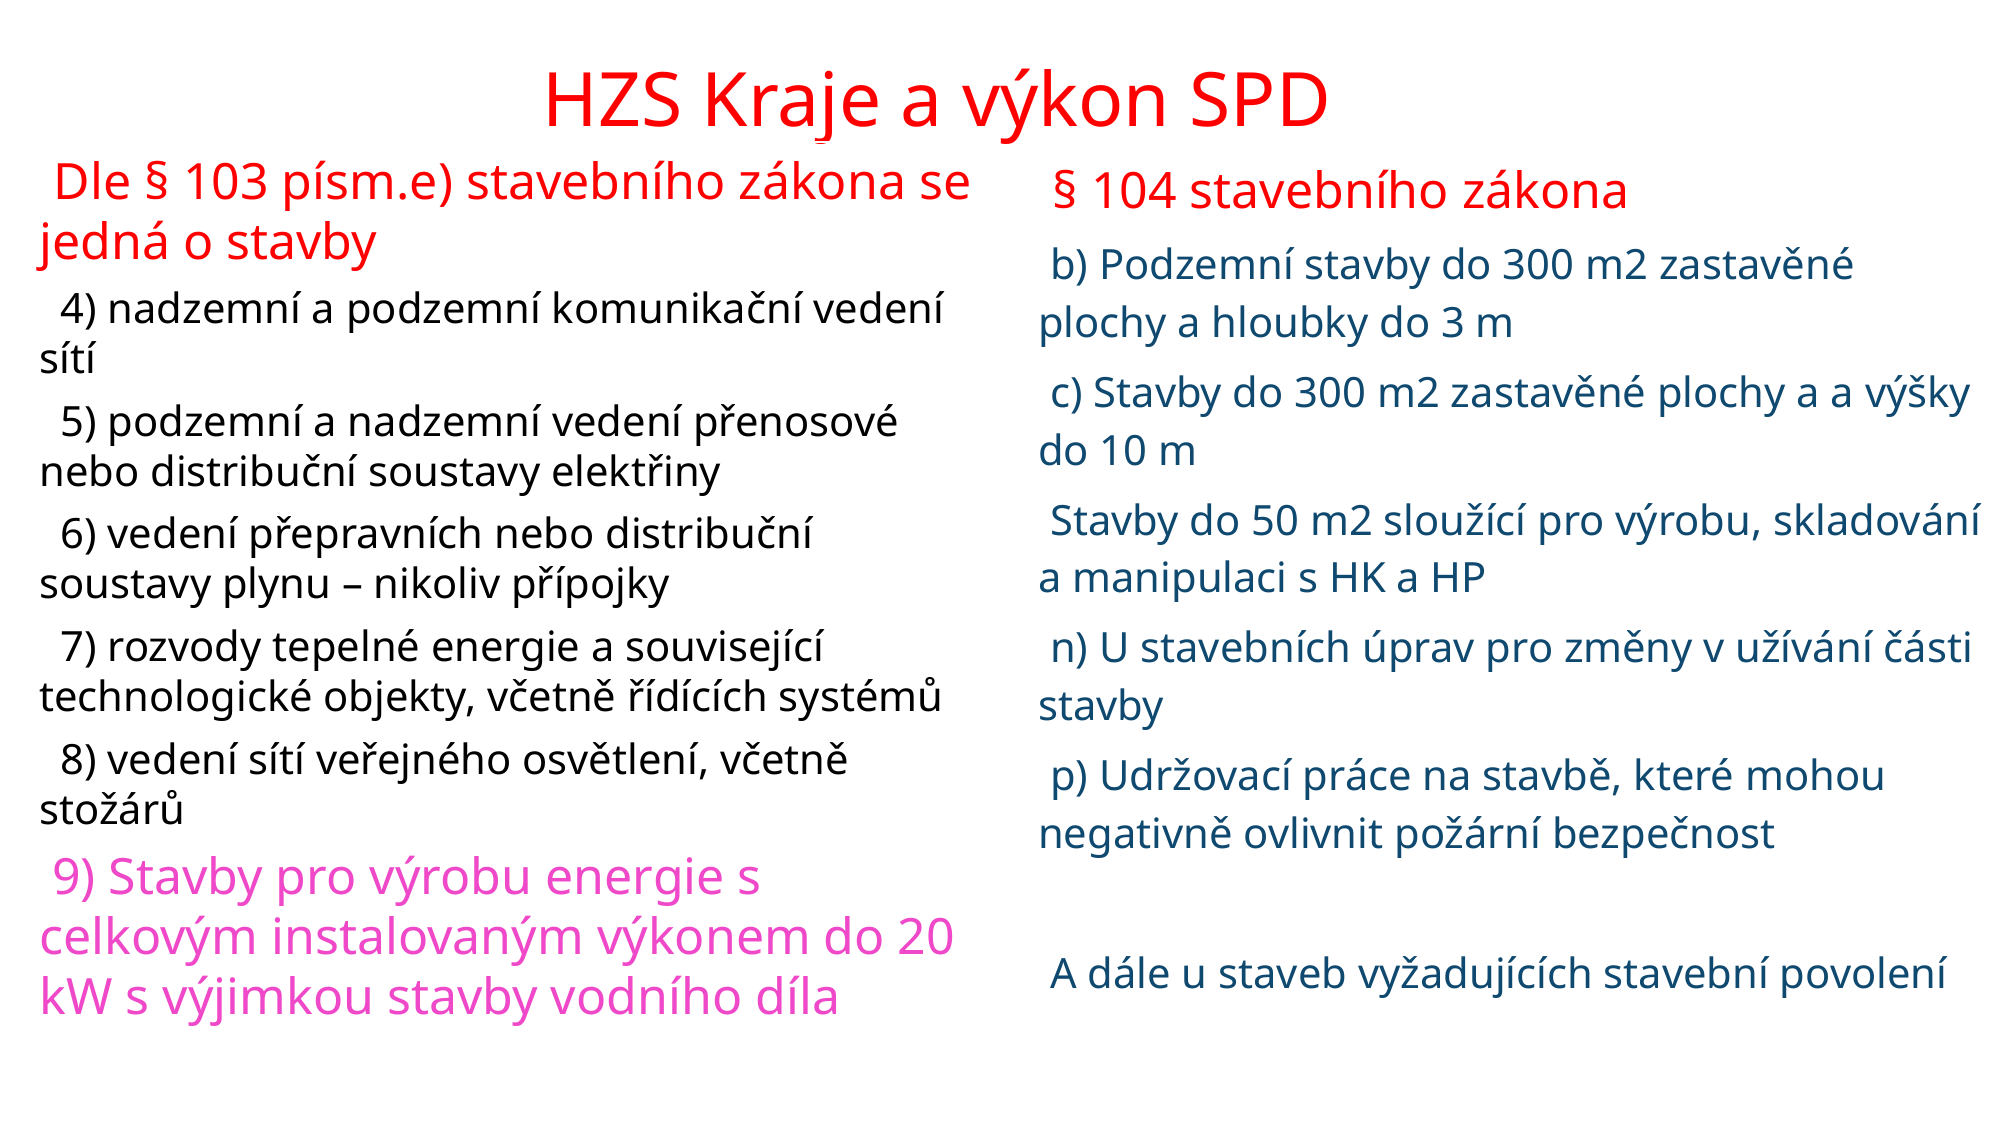

# HZS Kraje a výkon SPD
Dle § 103 písm.e) stavebního zákona se jedná o stavby
 4) nadzemní a podzemní komunikační vedení sítí
 5) podzemní a nadzemní vedení přenosové nebo distribuční soustavy elektřiny
 6) vedení přepravních nebo distribuční soustavy plynu – nikoliv přípojky
 7) rozvody tepelné energie a související technologické objekty, včetně řídících systémů
 8) vedení sítí veřejného osvětlení, včetně stožárů
 9) Stavby pro výrobu energie s celkovým instalovaným výkonem do 20 kW s výjimkou stavby vodního díla
§ 104 stavebního zákona
b) Podzemní stavby do 300 m2 zastavěné plochy a hloubky do 3 m
c) Stavby do 300 m2 zastavěné plochy a a výšky do 10 m
Stavby do 50 m2 sloužící pro výrobu, skladování a manipulaci s HK a HP
n) U stavebních úprav pro změny v užívání části stavby
p) Udržovací práce na stavbě, které mohou negativně ovlivnit požární bezpečnost
A dále u staveb vyžadujících stavební povolení